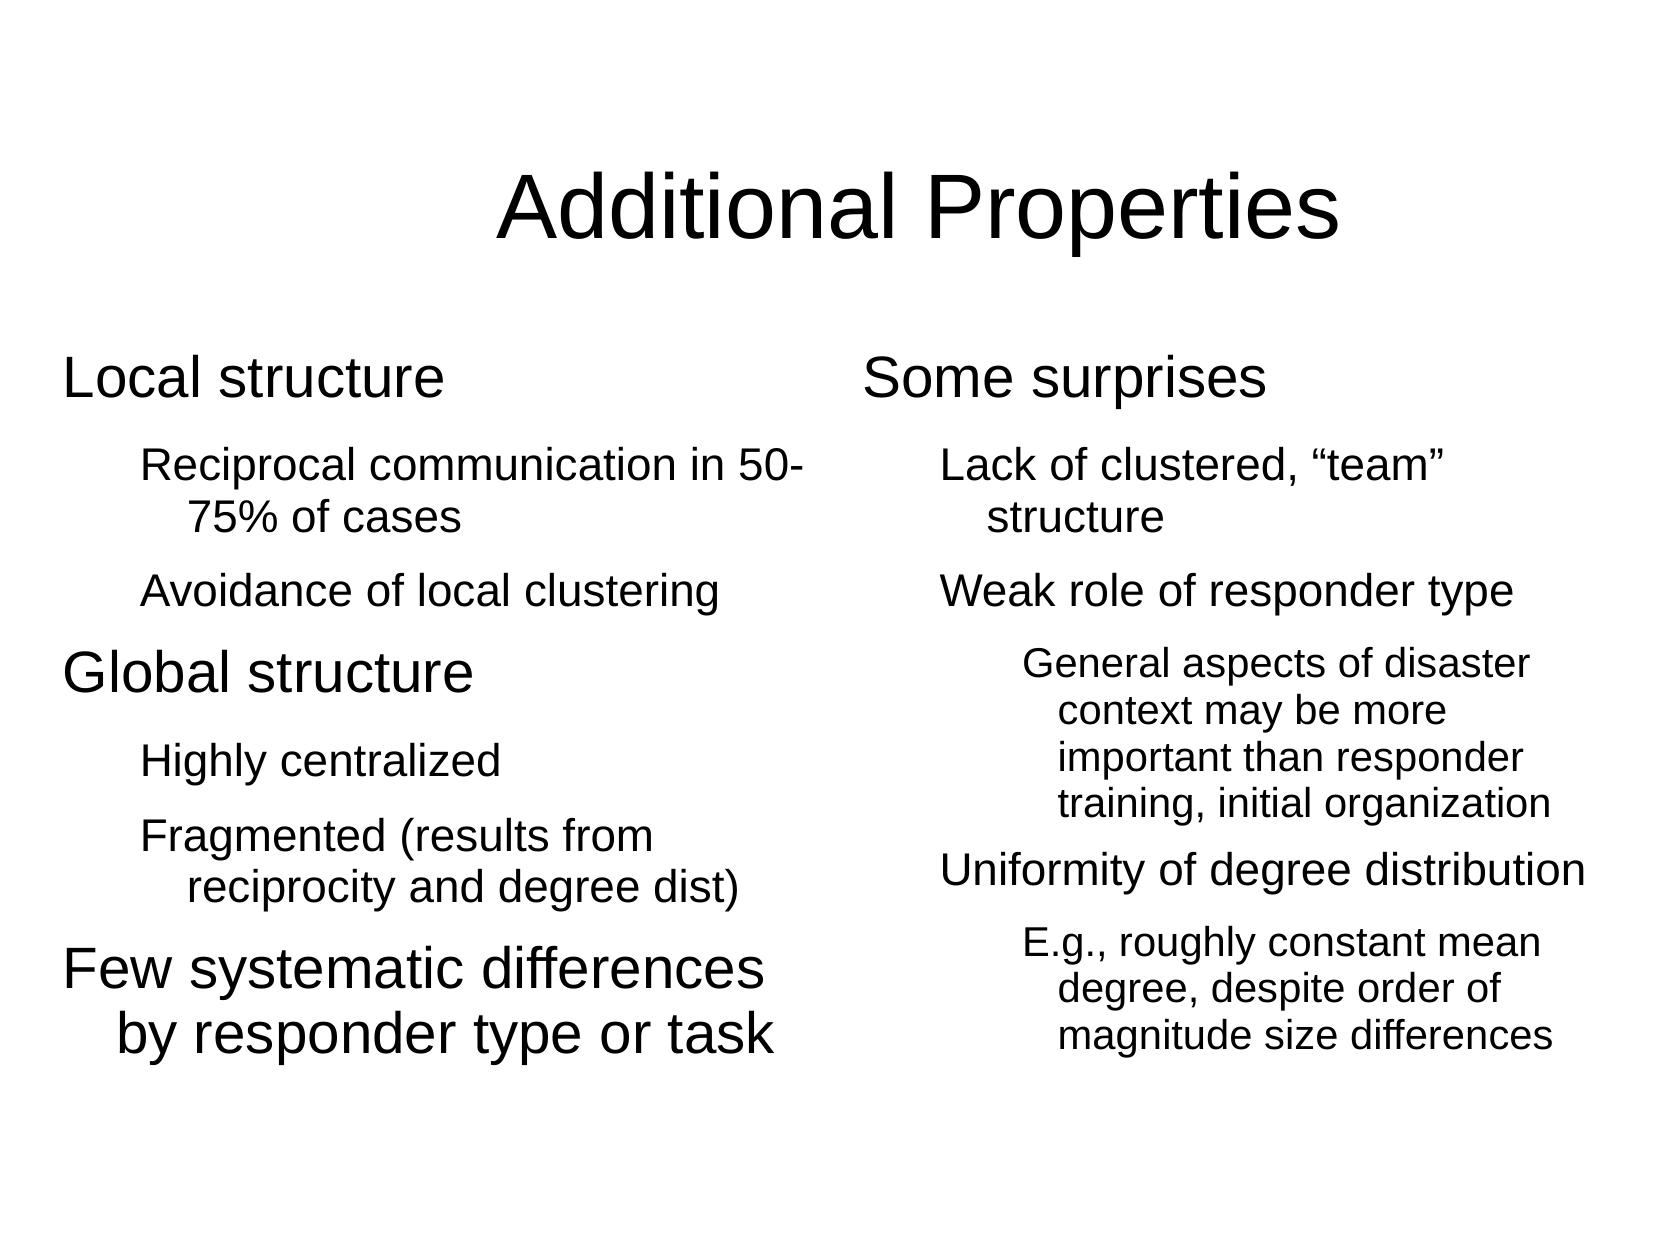

# Additional Properties
Local structure
Reciprocal communication in 50-75% of cases
Avoidance of local clustering
Global structure
Highly centralized
Fragmented (results from reciprocity and degree dist)
Few systematic differences by responder type or task
Some surprises
Lack of clustered, “team” structure
Weak role of responder type
General aspects of disaster context may be more important than responder training, initial organization
Uniformity of degree distribution
E.g., roughly constant mean degree, despite order of magnitude size differences